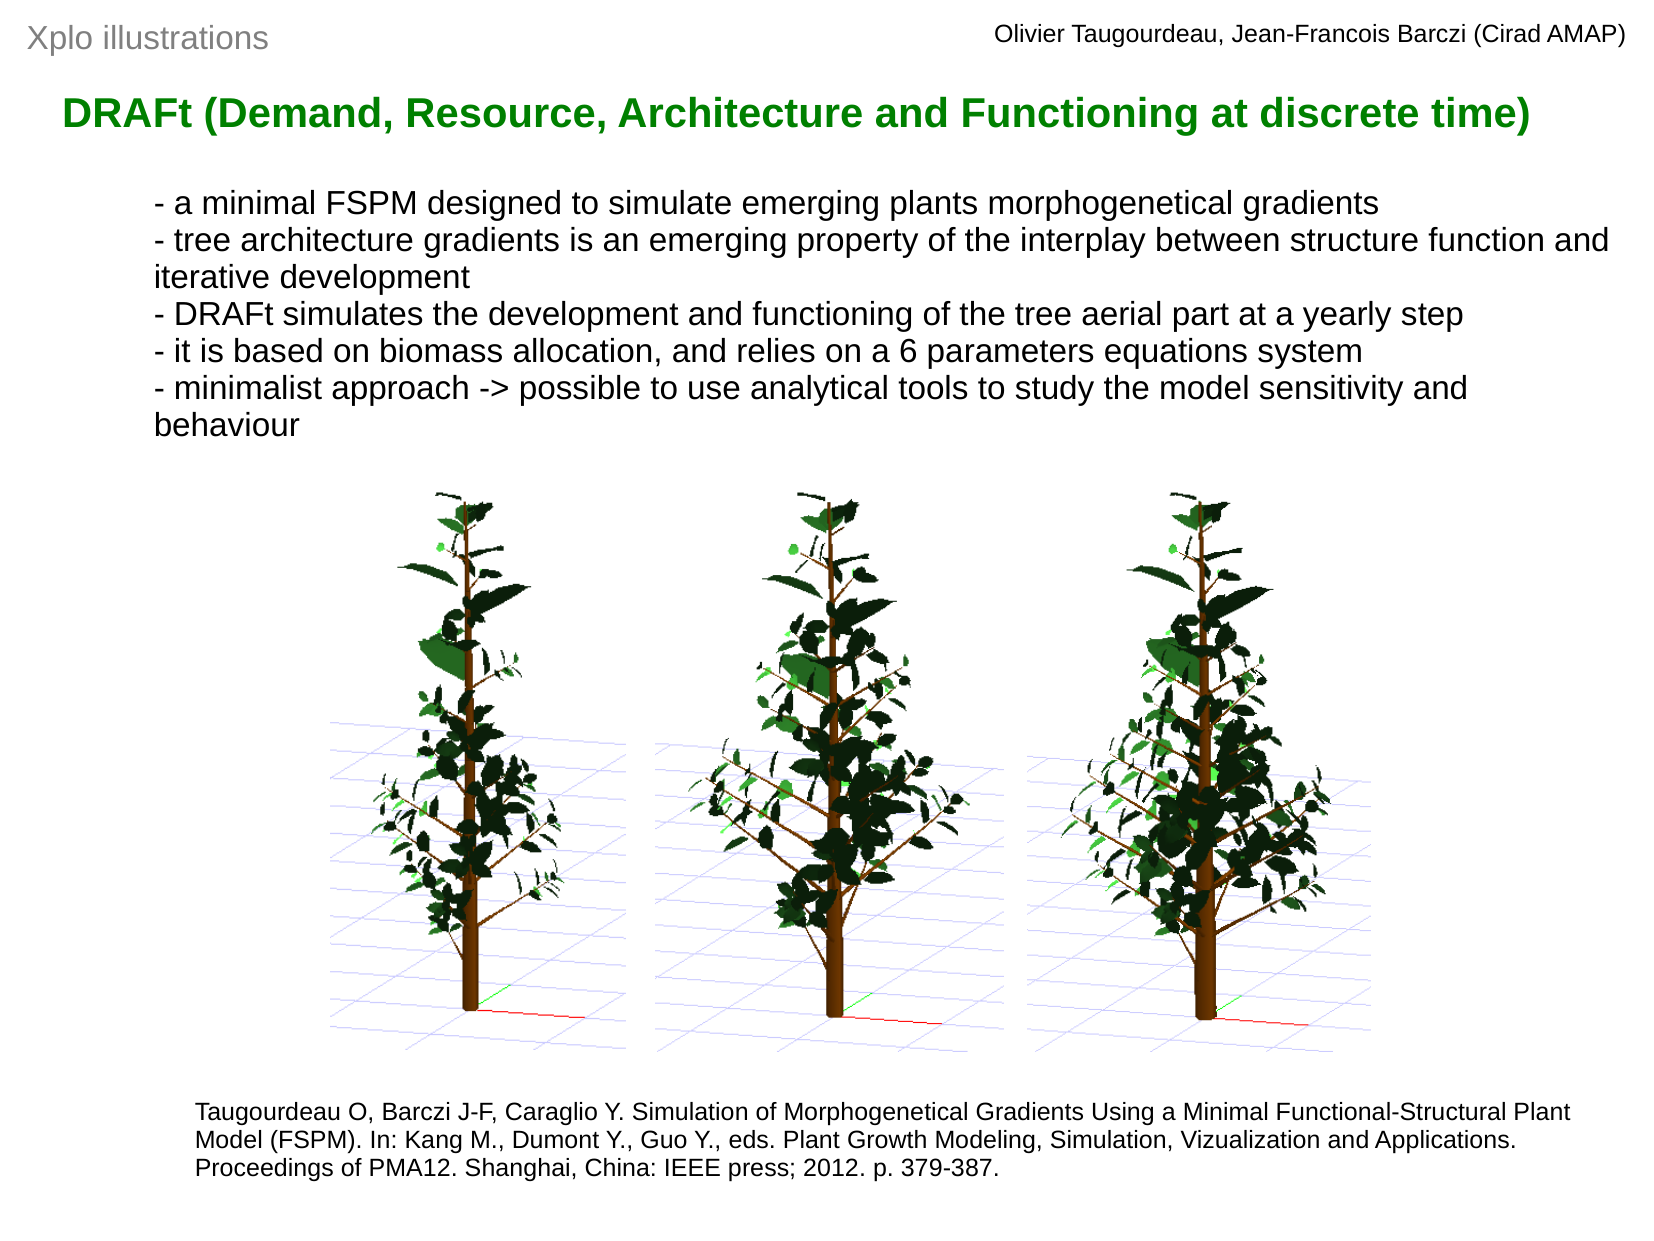

Xplo illustrations
Olivier Taugourdeau, Jean-Francois Barczi (Cirad AMAP)
DRAFt (Demand, Resource, Architecture and Functioning at discrete time)
- a minimal FSPM designed to simulate emerging plants morphogenetical gradients
- tree architecture gradients is an emerging property of the interplay between structure function and iterative development
- DRAFt simulates the development and functioning of the tree aerial part at a yearly step
- it is based on biomass allocation, and relies on a 6 parameters equations system
- minimalist approach -> possible to use analytical tools to study the model sensitivity and behaviour
Taugourdeau O, Barczi J-F, Caraglio Y. Simulation of Morphogenetical Gradients Using a Minimal Functional-Structural Plant Model (FSPM). In: Kang M., Dumont Y., Guo Y., eds. Plant Growth Modeling, Simulation, Vizualization and Applications. Proceedings of PMA12. Shanghai, China: IEEE press; 2012. p. 379-387.